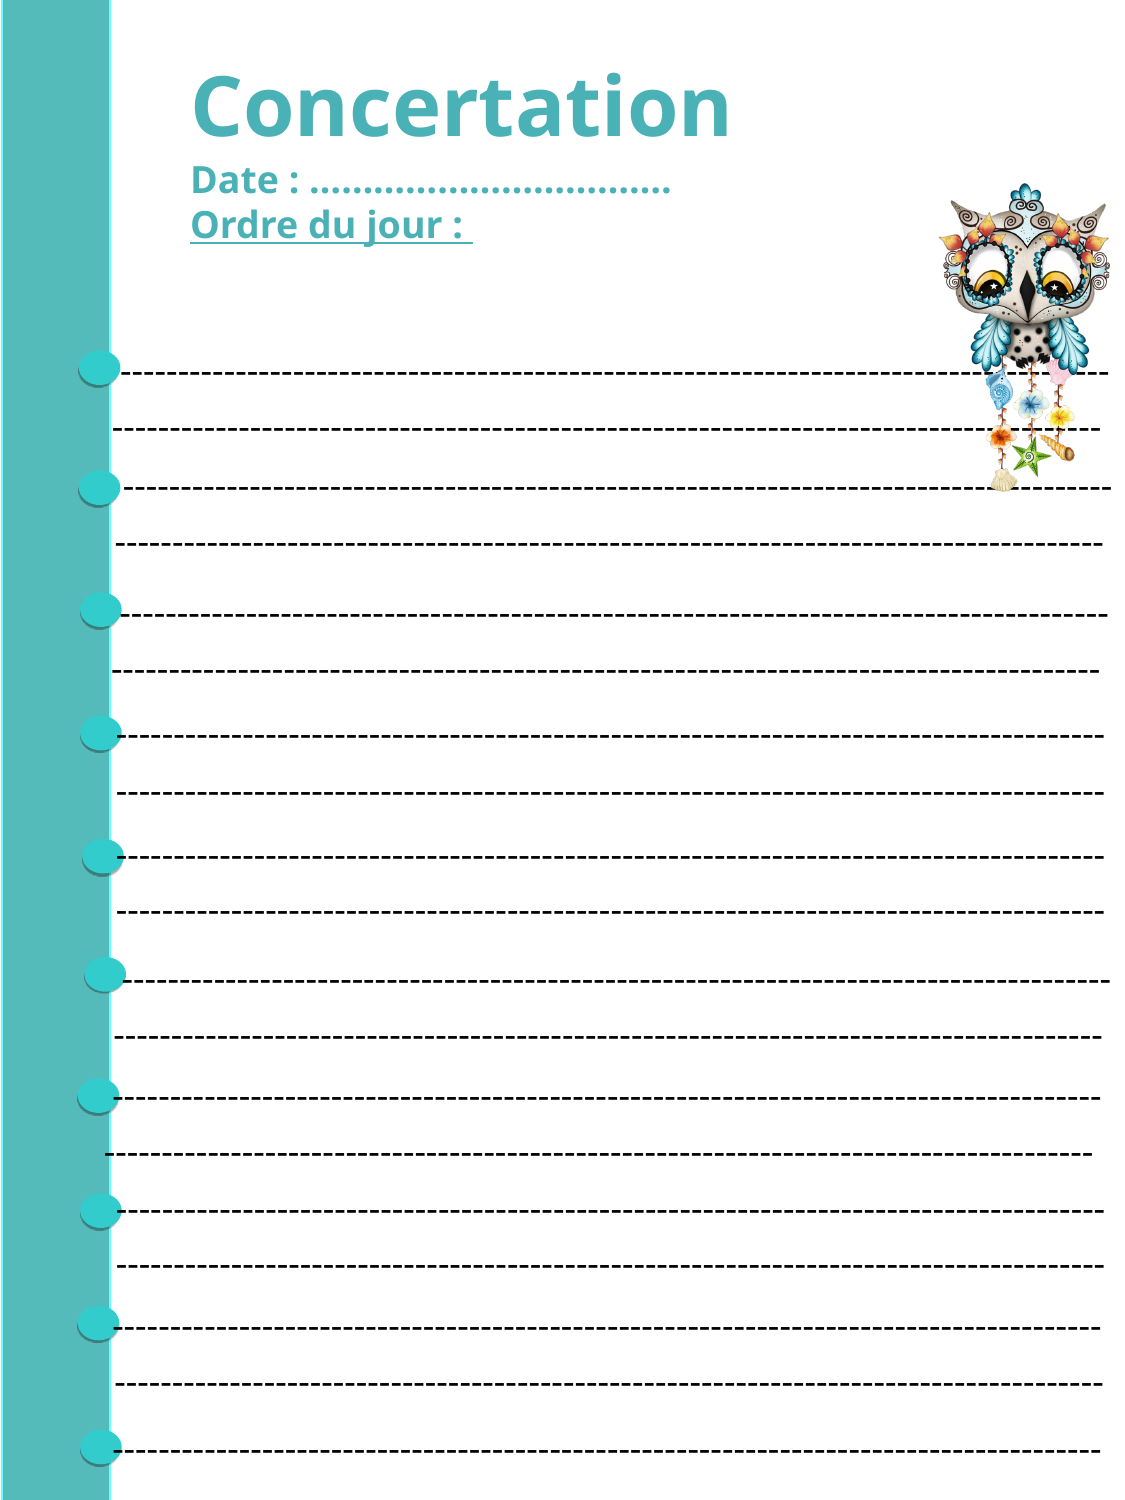

Concertation
Date : …………………………….
Ordre du jour :
--------------------------------------------------------------------------------------
--------------------------------------------------------------------------------------
--------------------------------------------------------------------------------------
--------------------------------------------------------------------------------------
--------------------------------------------------------------------------------------
--------------------------------------------------------------------------------------
--------------------------------------------------------------------------------------
--------------------------------------------------------------------------------------
--------------------------------------------------------------------------------------
--------------------------------------------------------------------------------------
--------------------------------------------------------------------------------------
--------------------------------------------------------------------------------------
--------------------------------------------------------------------------------------
--------------------------------------------------------------------------------------
--------------------------------------------------------------------------------------
--------------------------------------------------------------------------------------
--------------------------------------------------------------------------------------
--------------------------------------------------------------------------------------
--------------------------------------------------------------------------------------